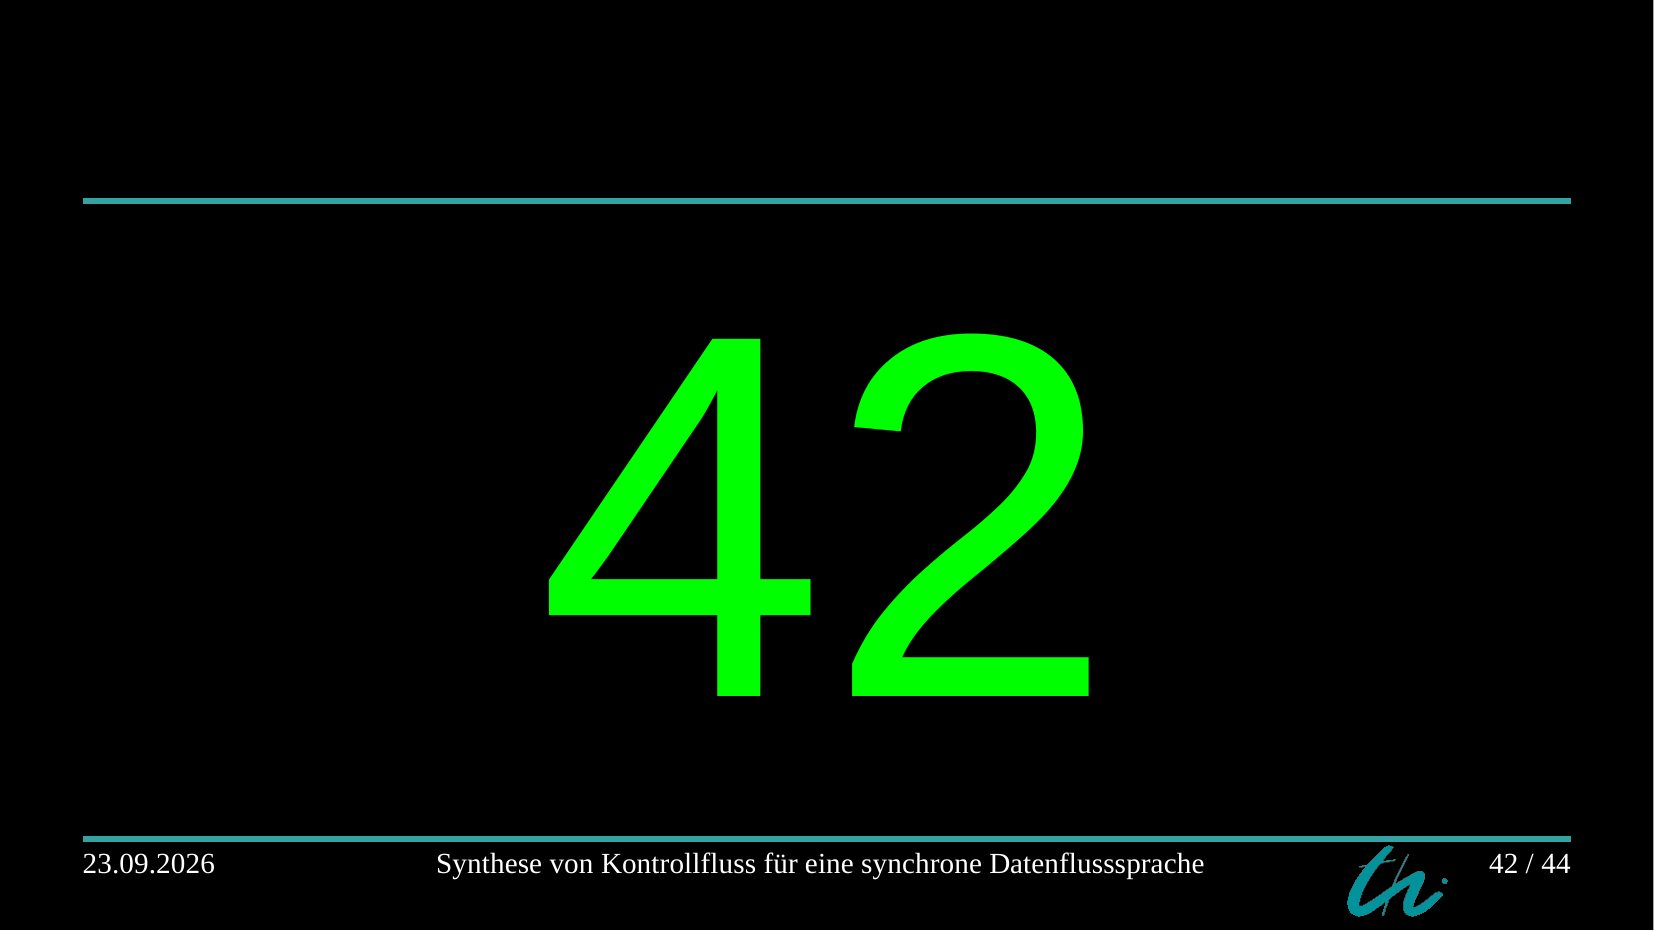

#
42
Synthese von Kontrollfluss für eine synchrone Datenflusssprache
42